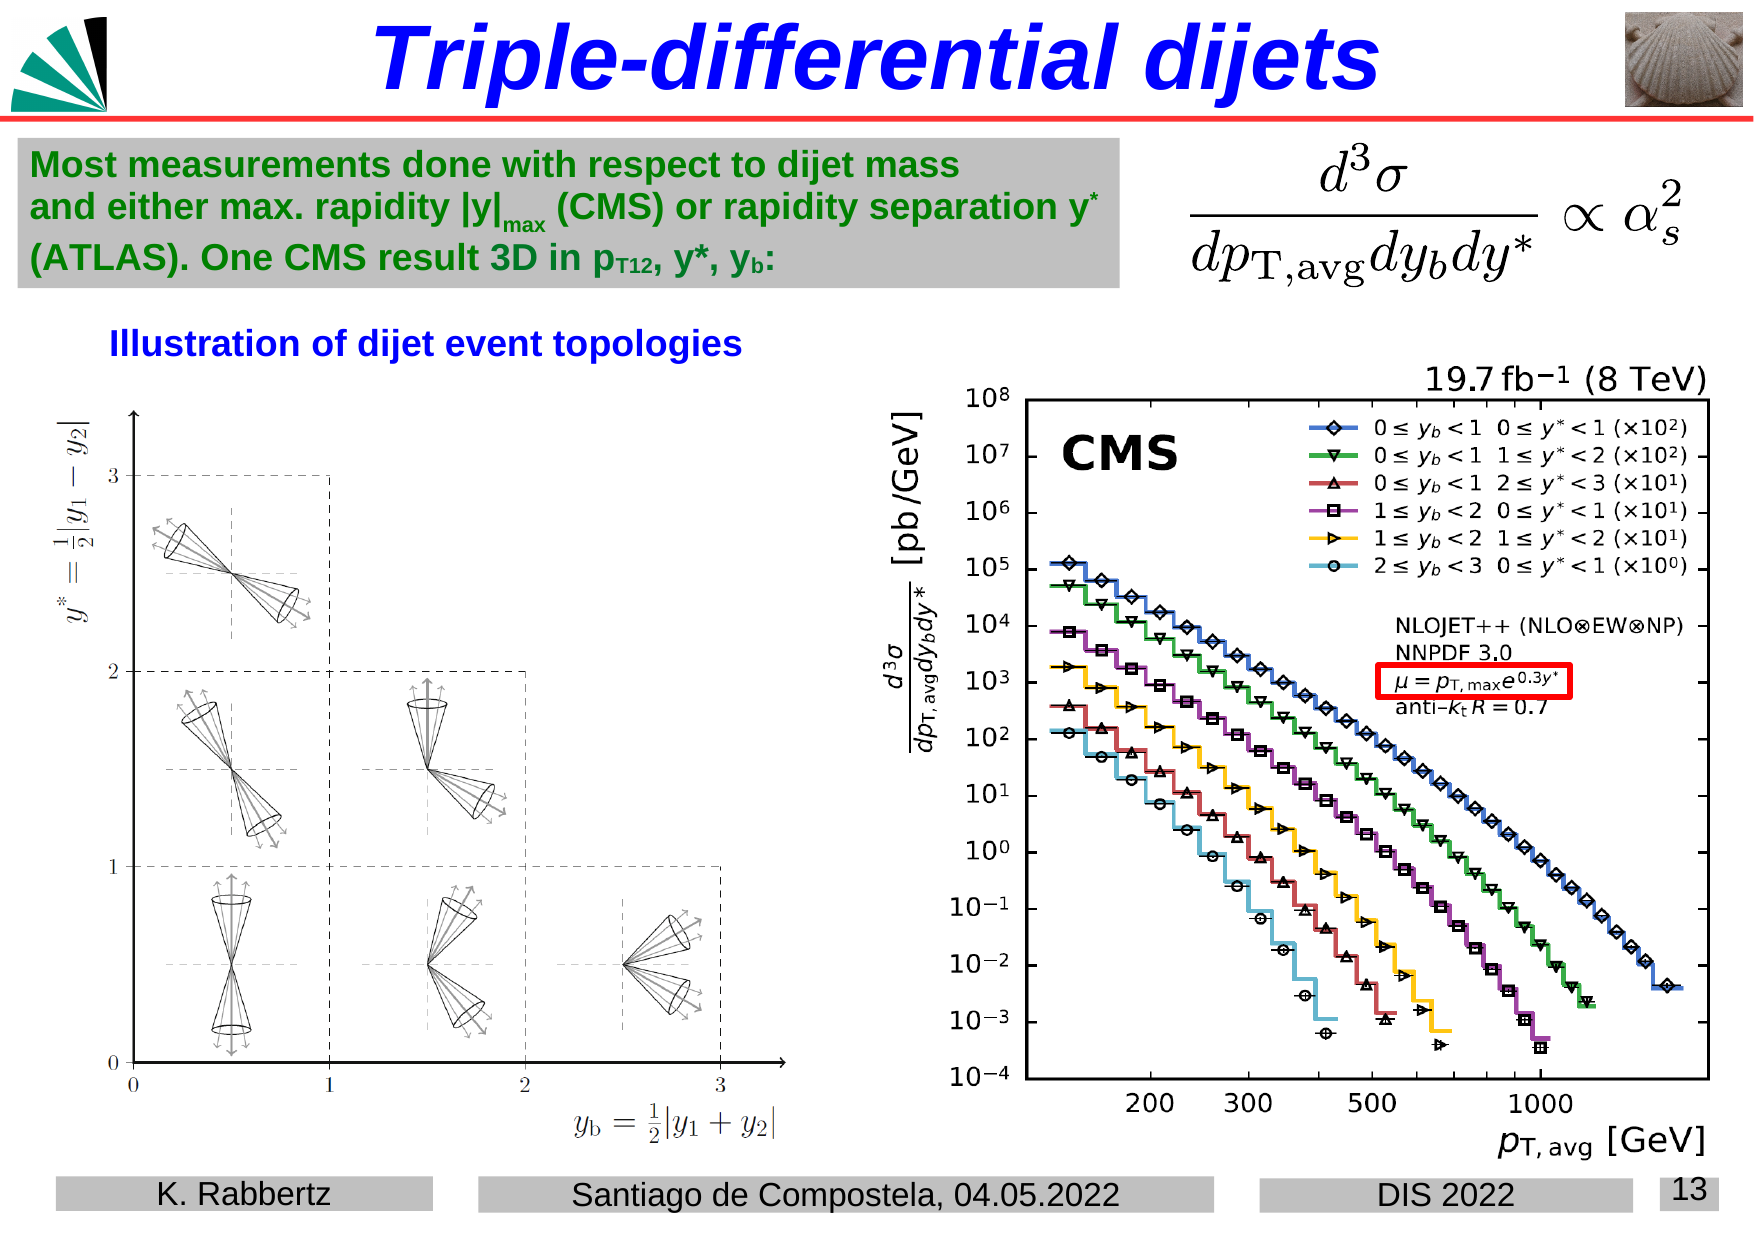

# Triple-differential dijets
Most measurements done with respect to dijet mass
and either max. rapidity |y|max (CMS) or rapidity separation y* (ATLAS). One CMS result 3D in pT12, y*, yb:
Illustration of dijet event topologies